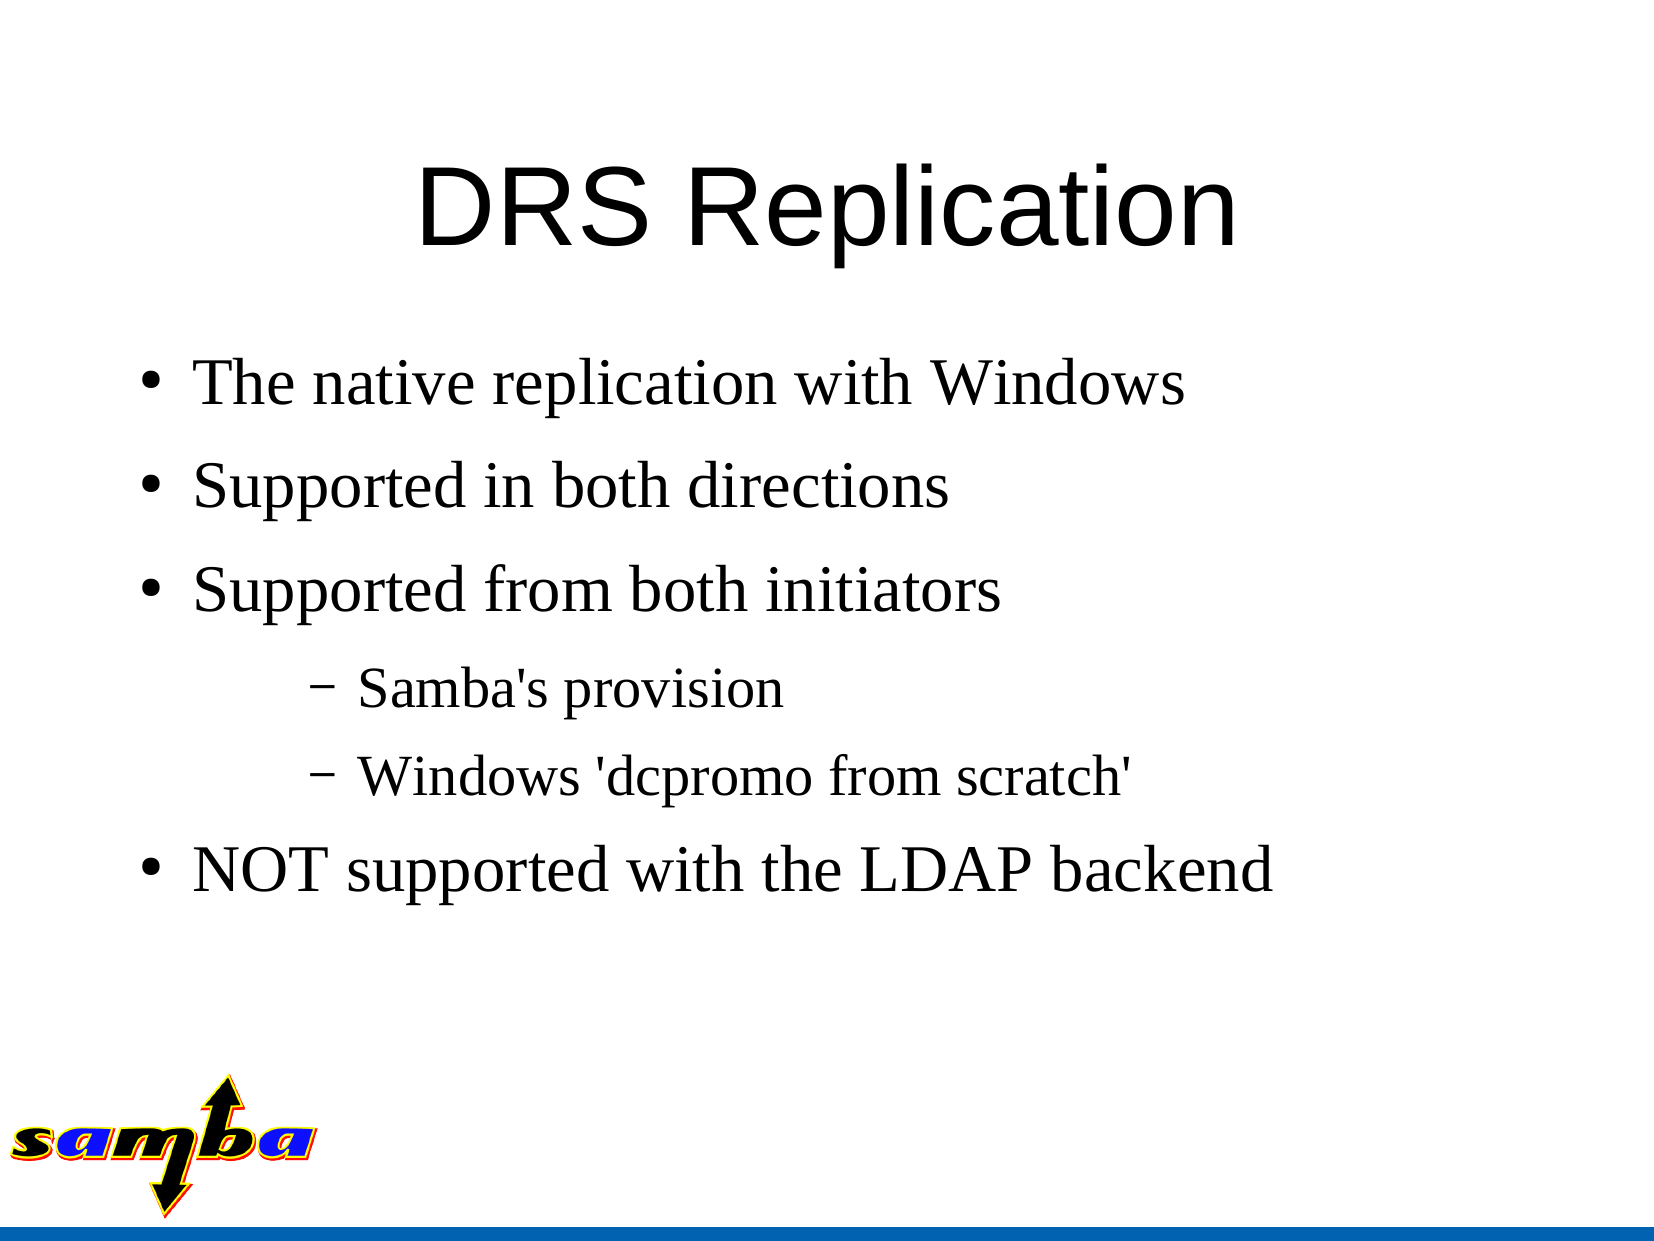

# DRS Replication
The native replication with Windows
Supported in both directions
Supported from both initiators
Samba's provision
Windows 'dcpromo from scratch'
NOT supported with the LDAP backend